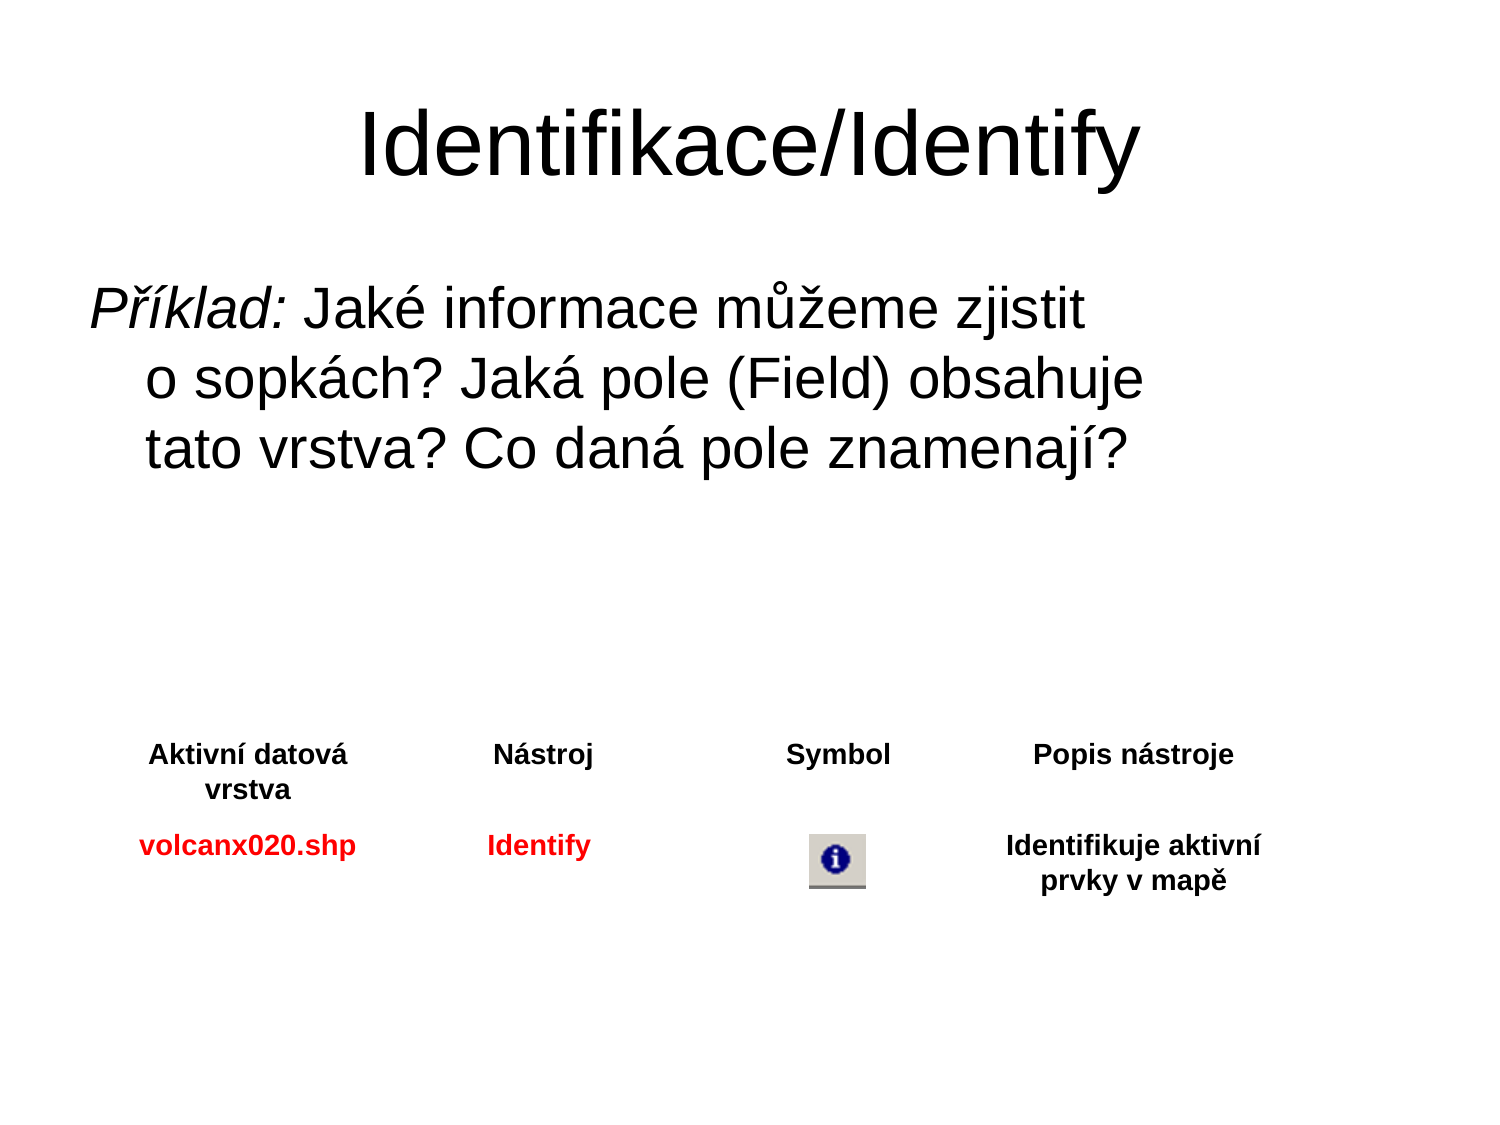

# Identifikace/Identify
Příklad: Jaké informace můžeme zjistit
o sopkách? Jaká pole (Field) obsahuje tato vrstva? Co daná pole znamenají?
| Aktivní datová vrstva | Nástroj | Symbol | Popis nástroje |
| --- | --- | --- | --- |
| volcanx020.shp | Identify | | Identifikuje aktivní prvky v mapě |